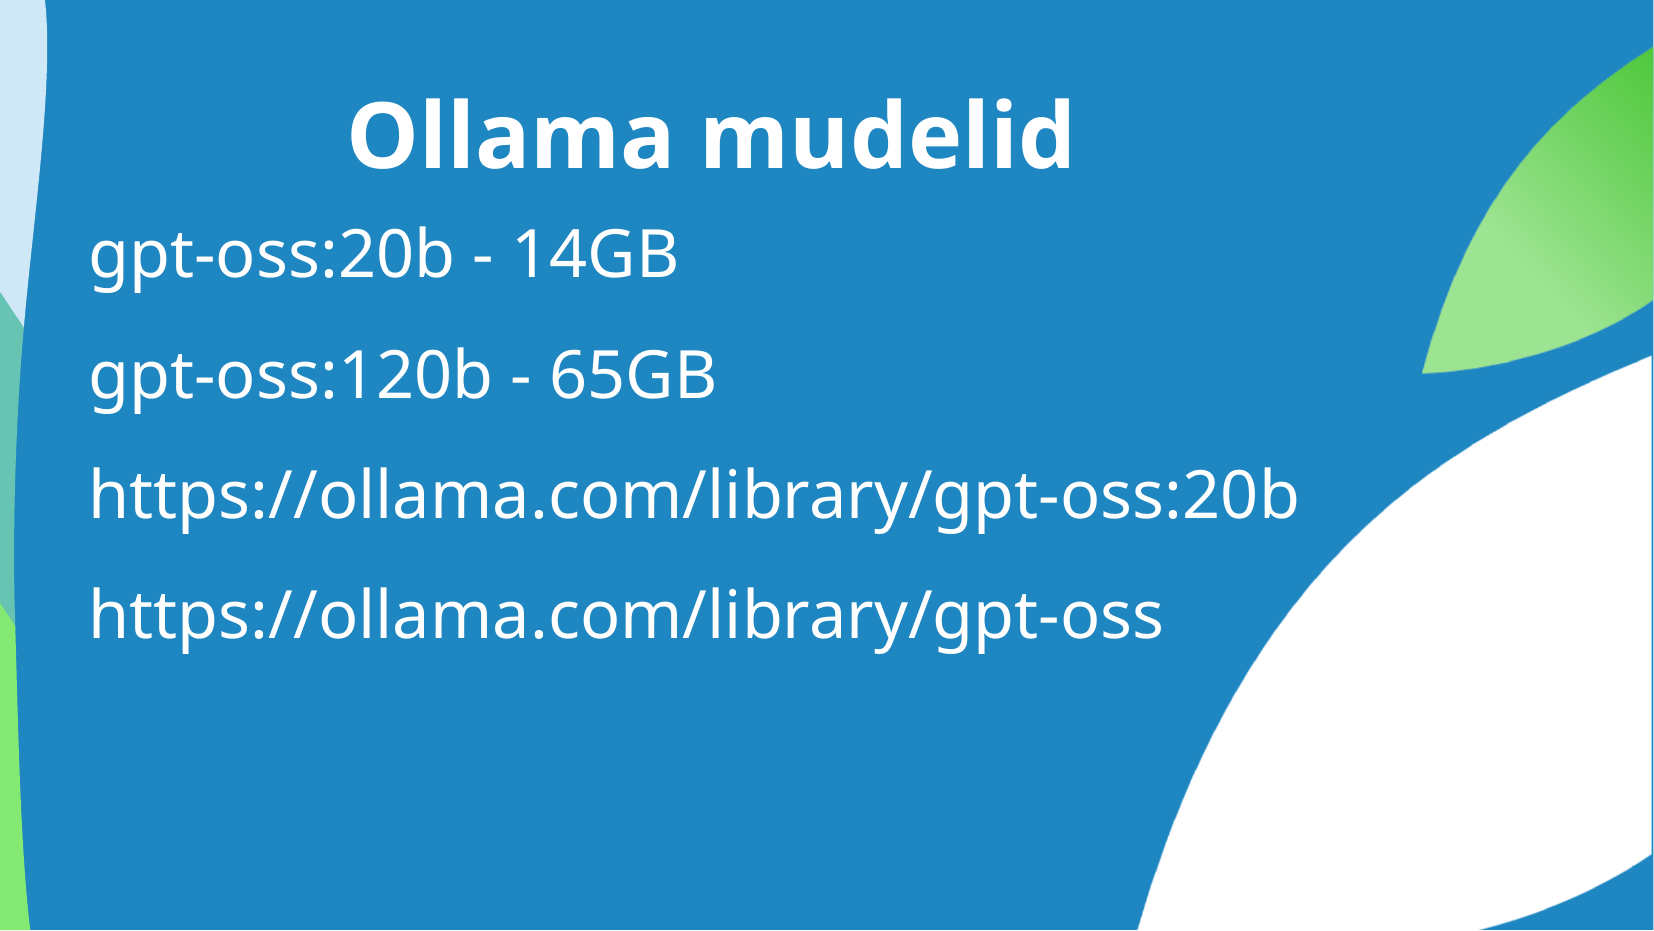

# Ollama mudelid
gpt-oss:20b - 14GB
gpt-oss:120b - 65GB
https://ollama.com/library/gpt-oss:20b
https://ollama.com/library/gpt-oss